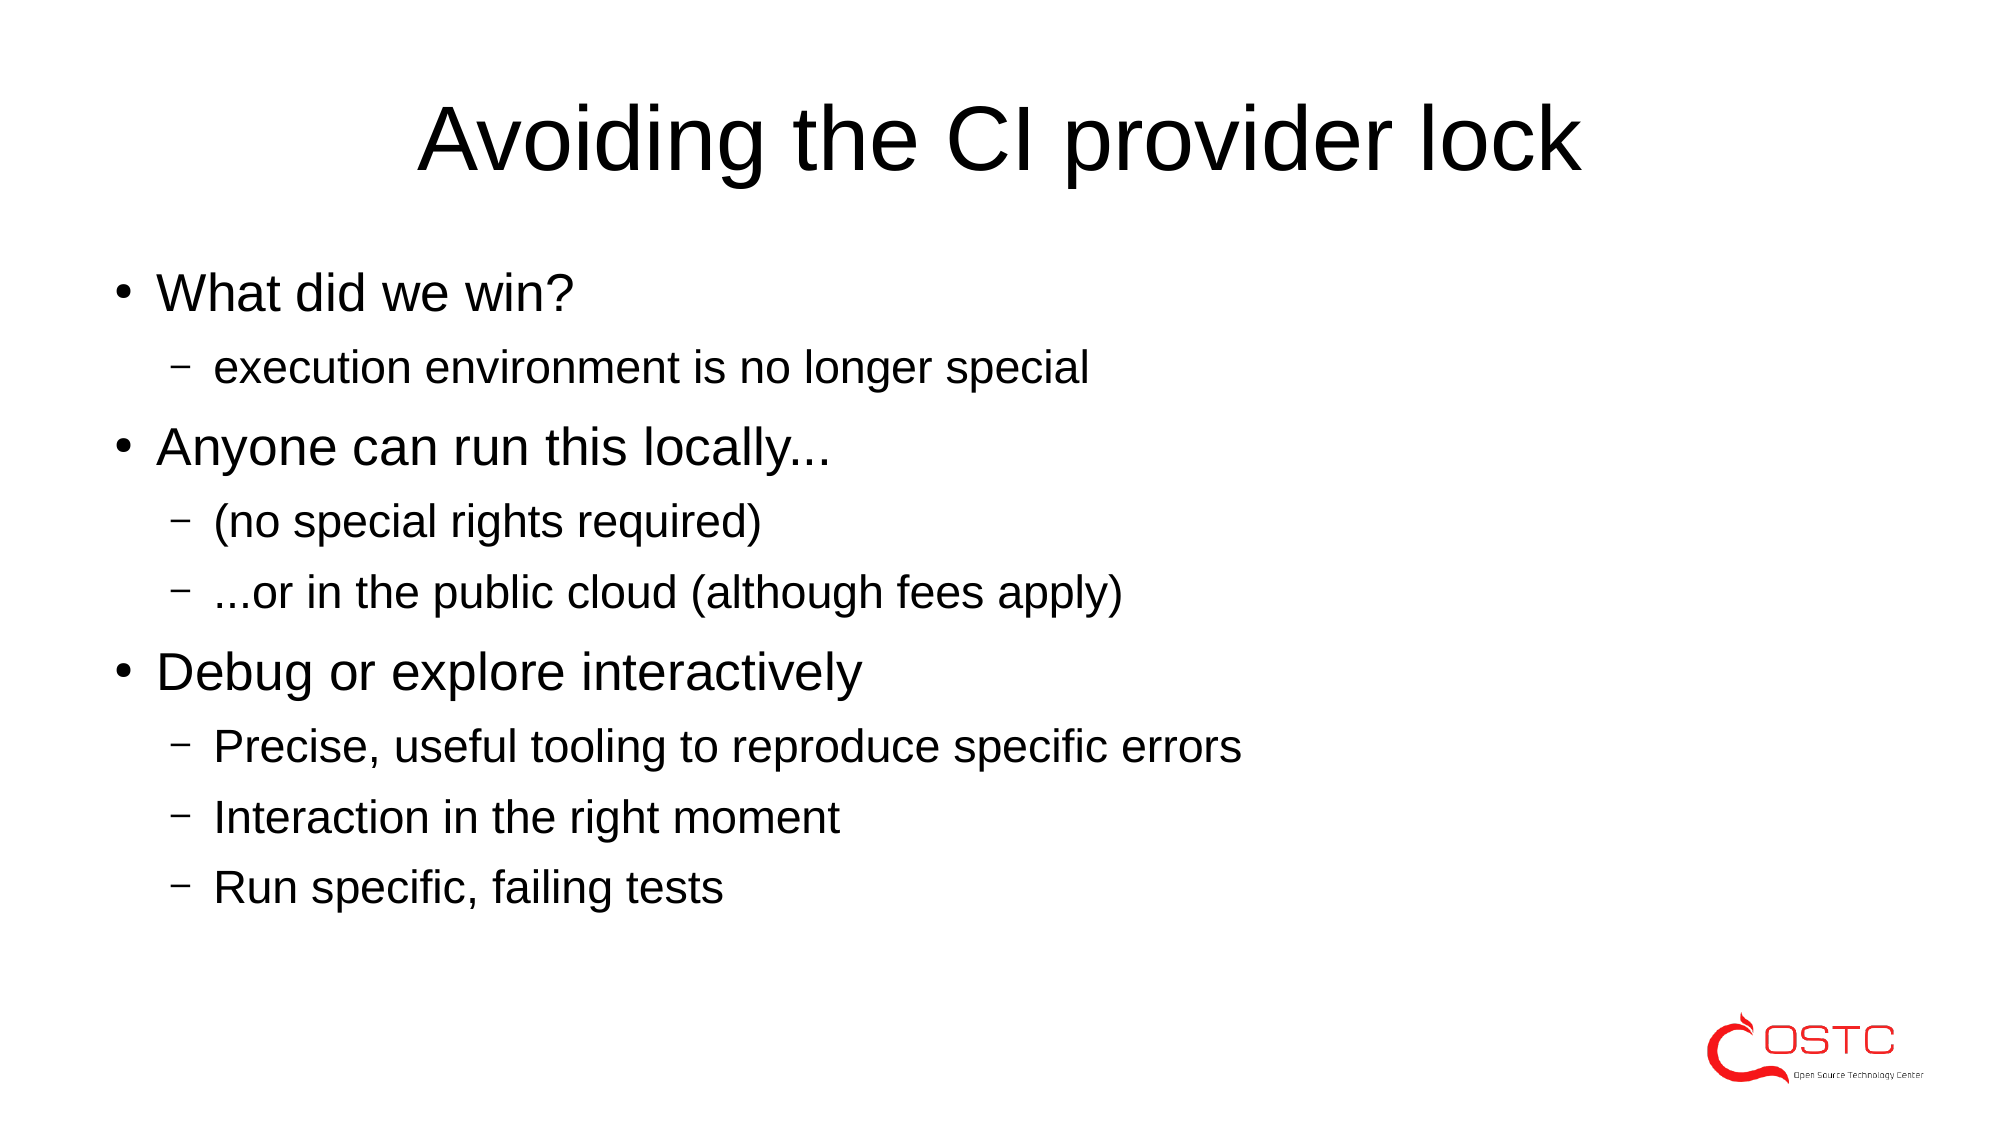

# Avoiding the CI provider lock
What did we win?
execution environment is no longer special
Anyone can run this locally...
(no special rights required)
...or in the public cloud (although fees apply)
Debug or explore interactively
Precise, useful tooling to reproduce specific errors
Interaction in the right moment
Run specific, failing tests